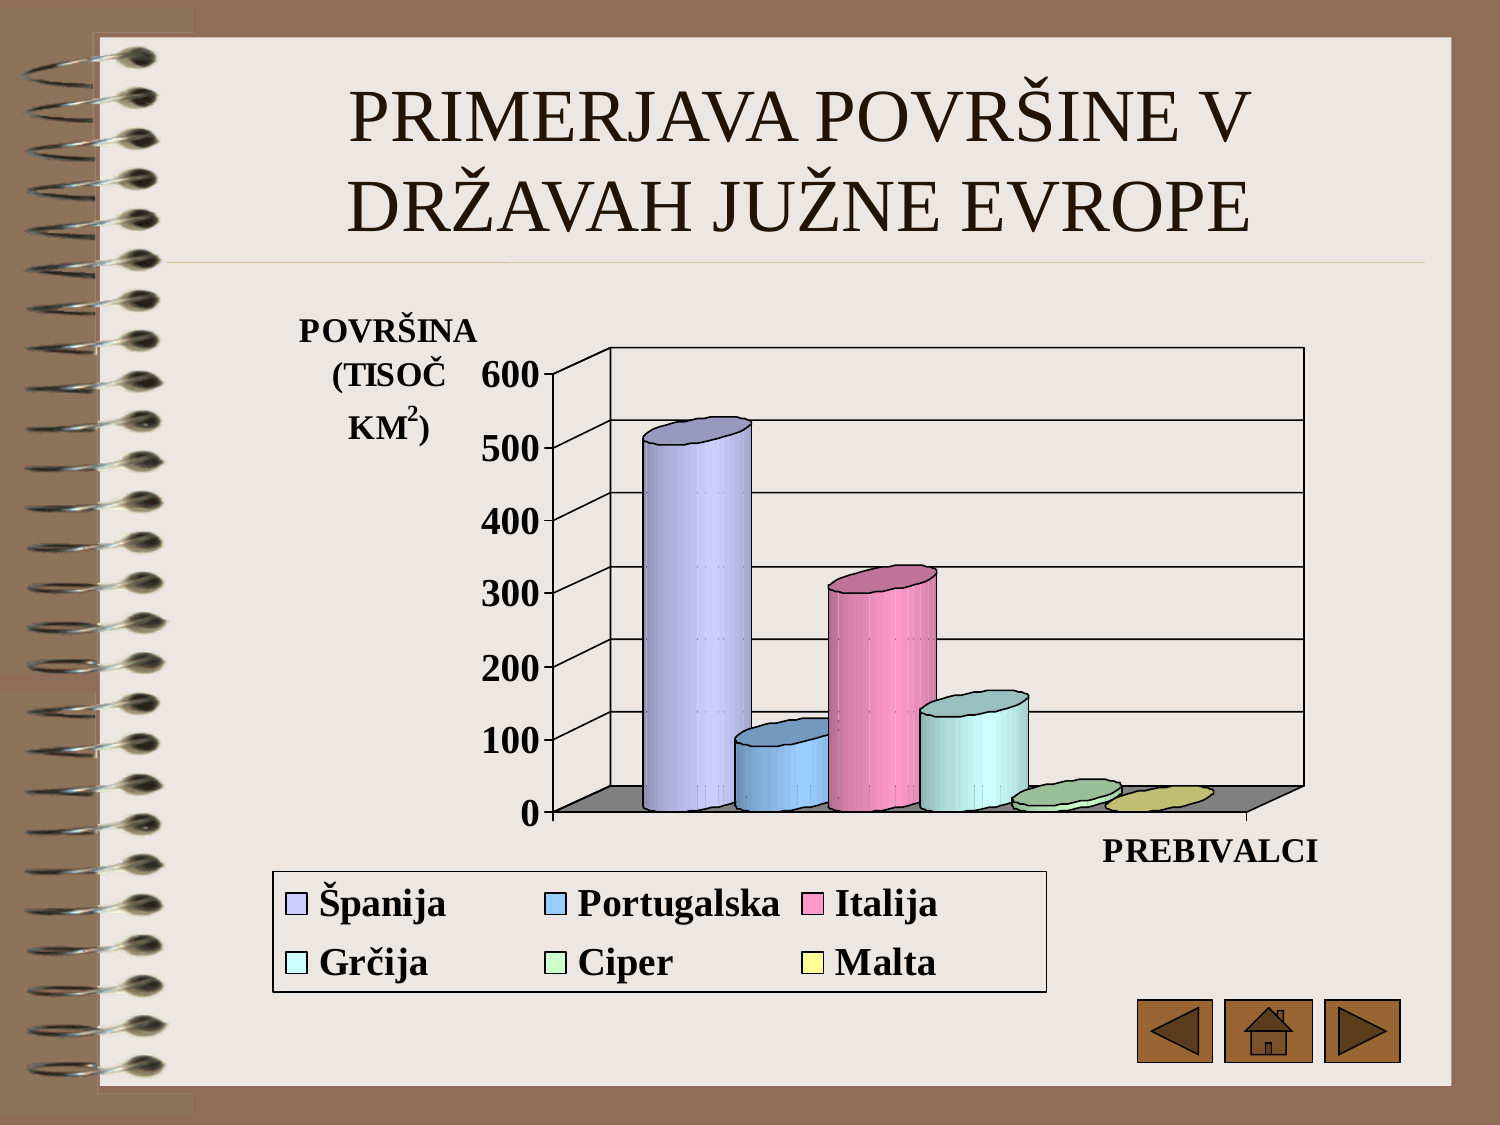

# PRIMERJAVA POVRŠINE V DRŽAVAH JUŽNE EVROPE